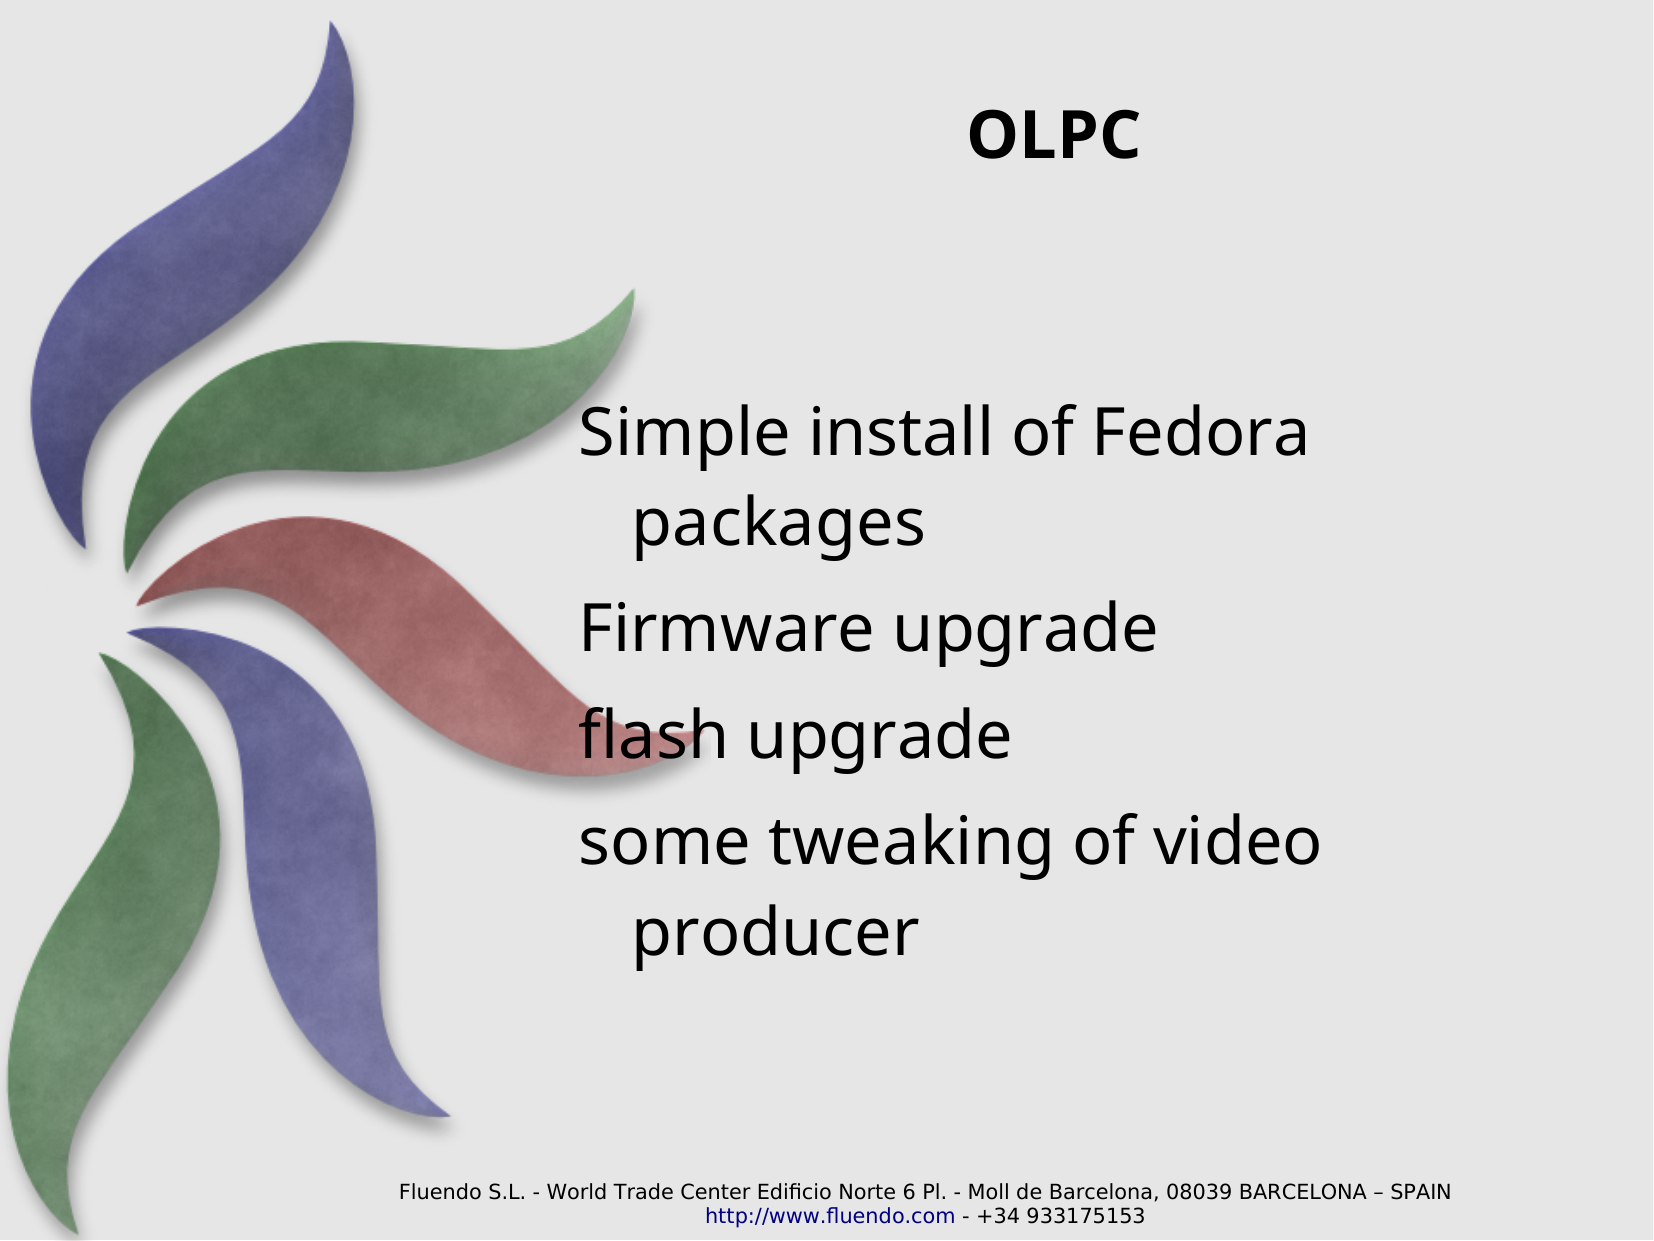

# OLPC
Simple install of Fedora packages
Firmware upgrade
flash upgrade
some tweaking of video producer